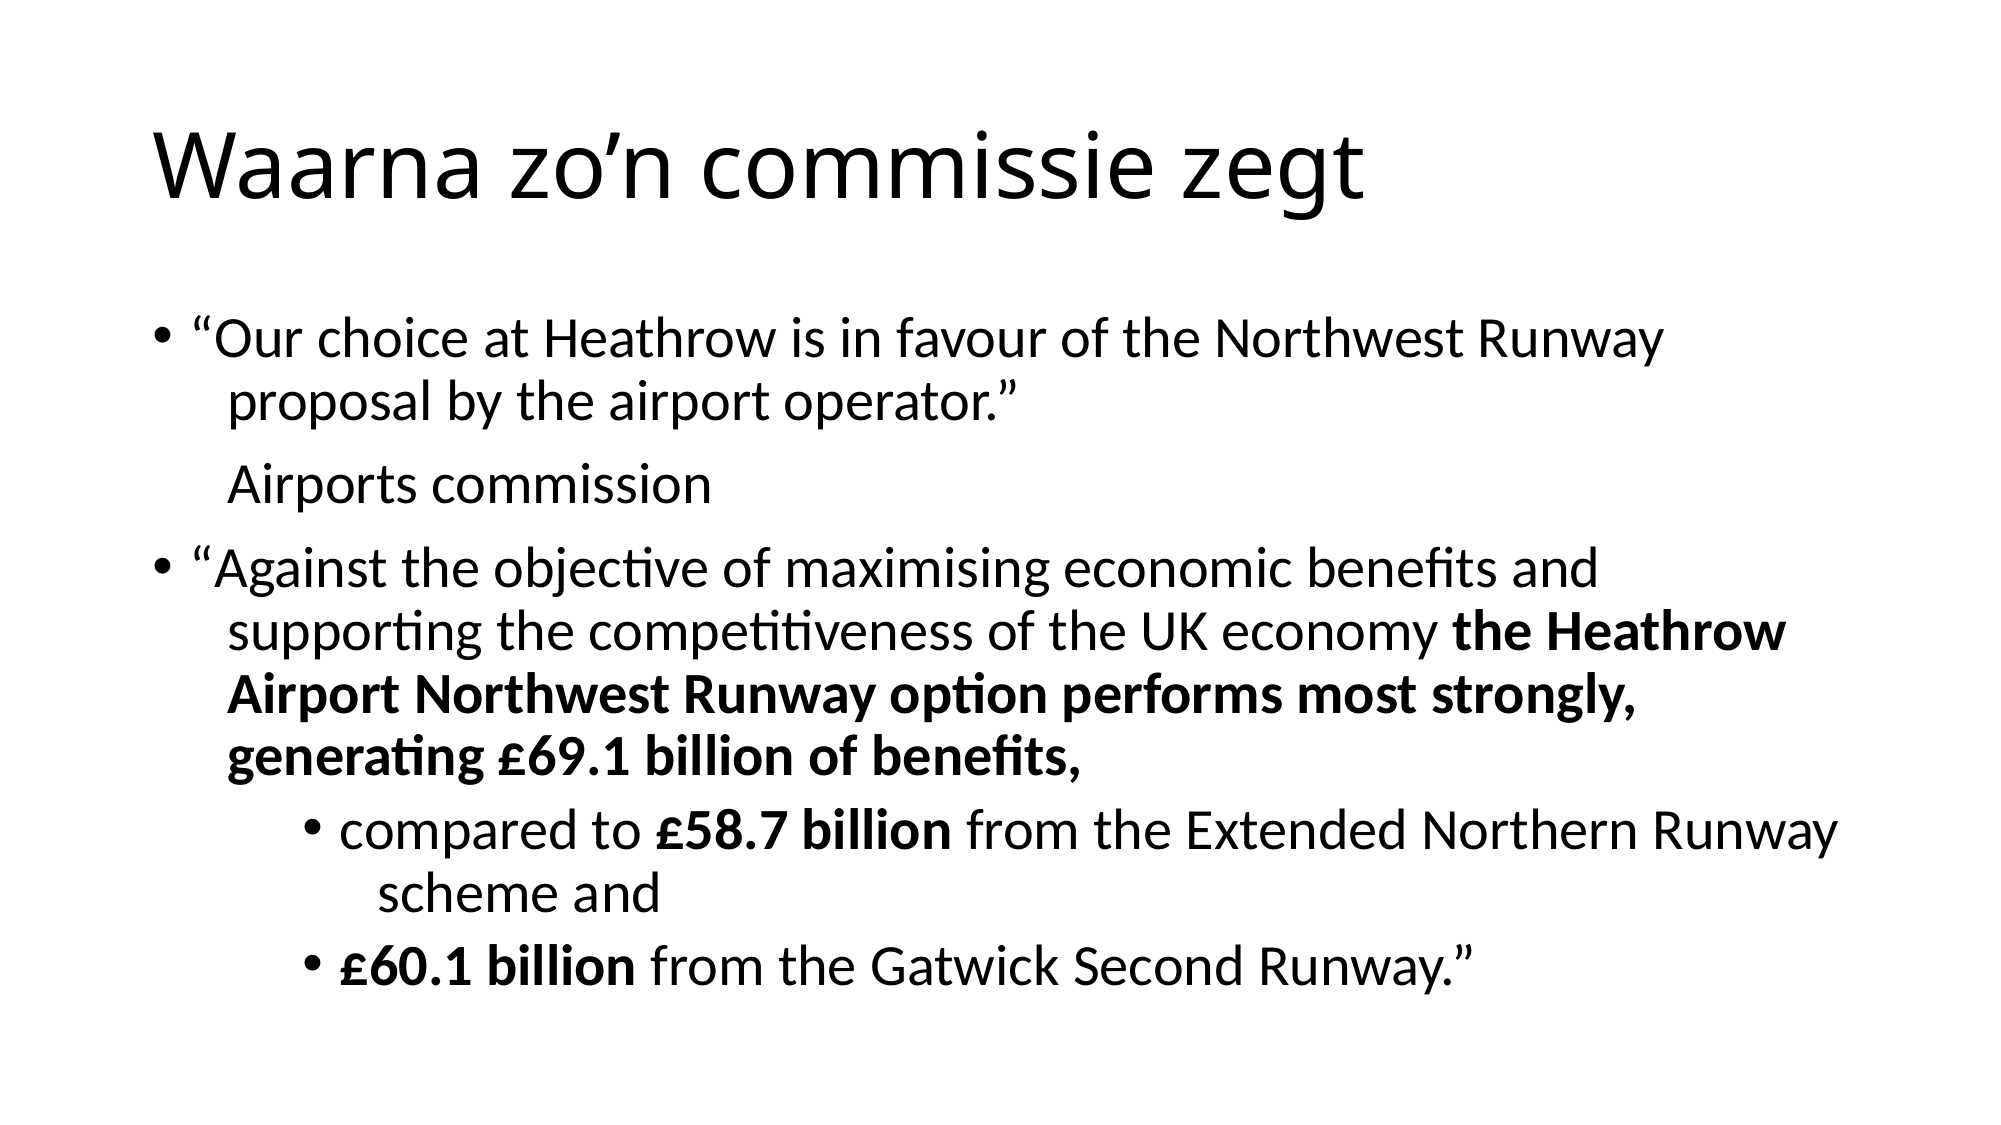

# Waarna zo’n commissie zegt
“Our choice at Heathrow is in favour of the Northwest Runway proposal by the airport operator.”
	Airports commission
“Against the objective of maximising economic benefits and supporting the competitiveness of the UK economy the Heathrow Airport Northwest Runway option performs most strongly, generating £69.1 billion of benefits,
compared to £58.7 billion from the Extended Northern Runway scheme and
£60.1 billion from the Gatwick Second Runway.”